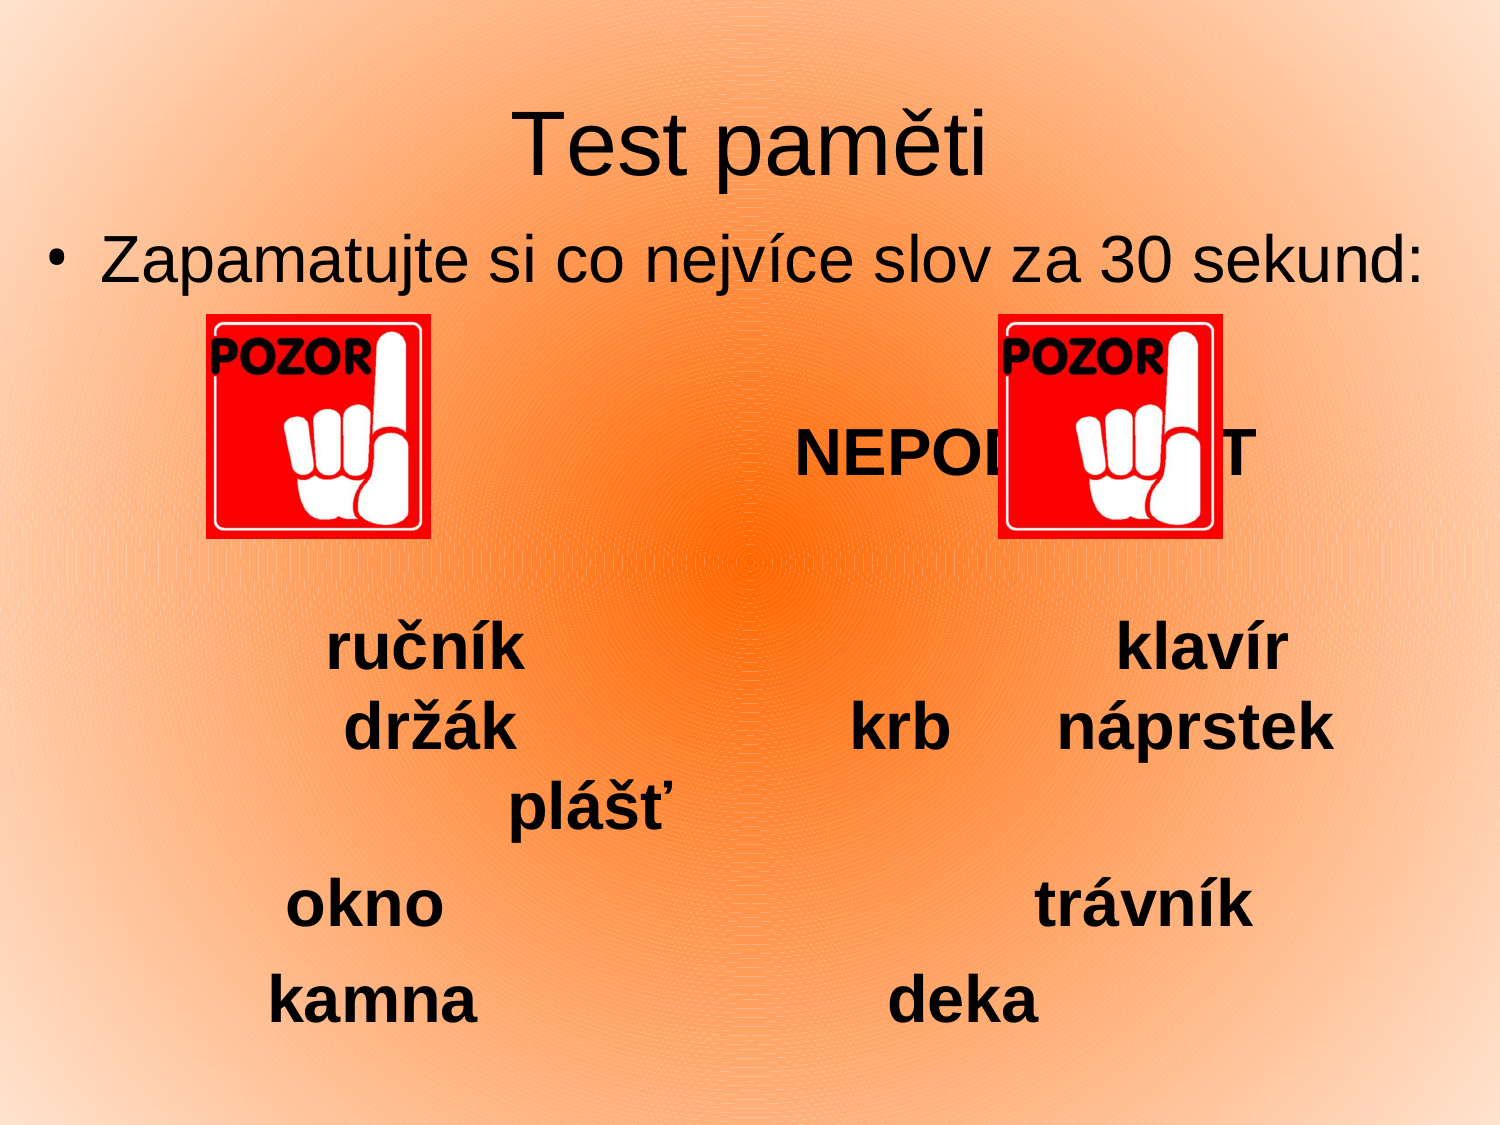

Test paměti
# Zapamatujte si co nejvíce slov za 30 sekund:
			NEPODVÁDĚT
		 ručník                           klavír         	 	 držák	 			 krb 		náprstek          plášť
 okno   trávník
 kamna             	 	 deka